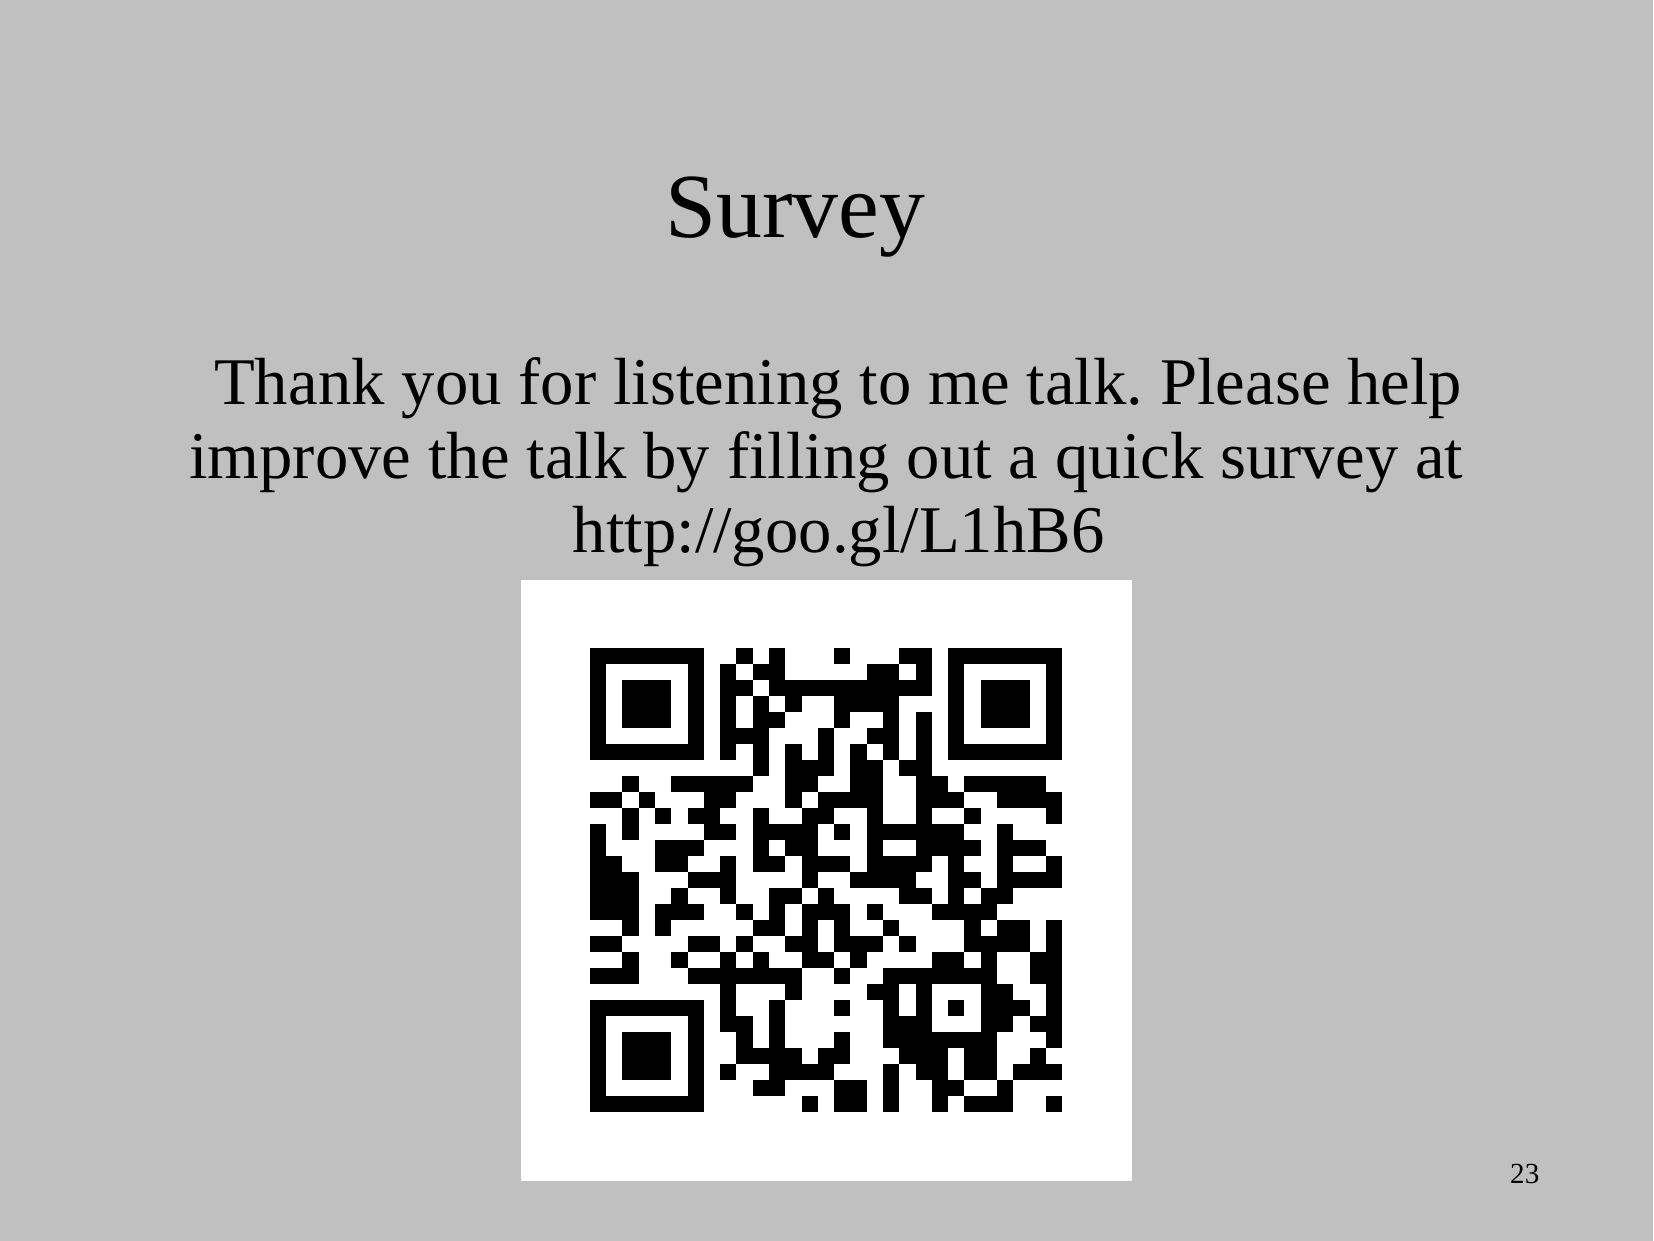

# Survey
Thank you for listening to me talk. Please help improve the talk by filling out a quick survey at
http://goo.gl/L1hB6